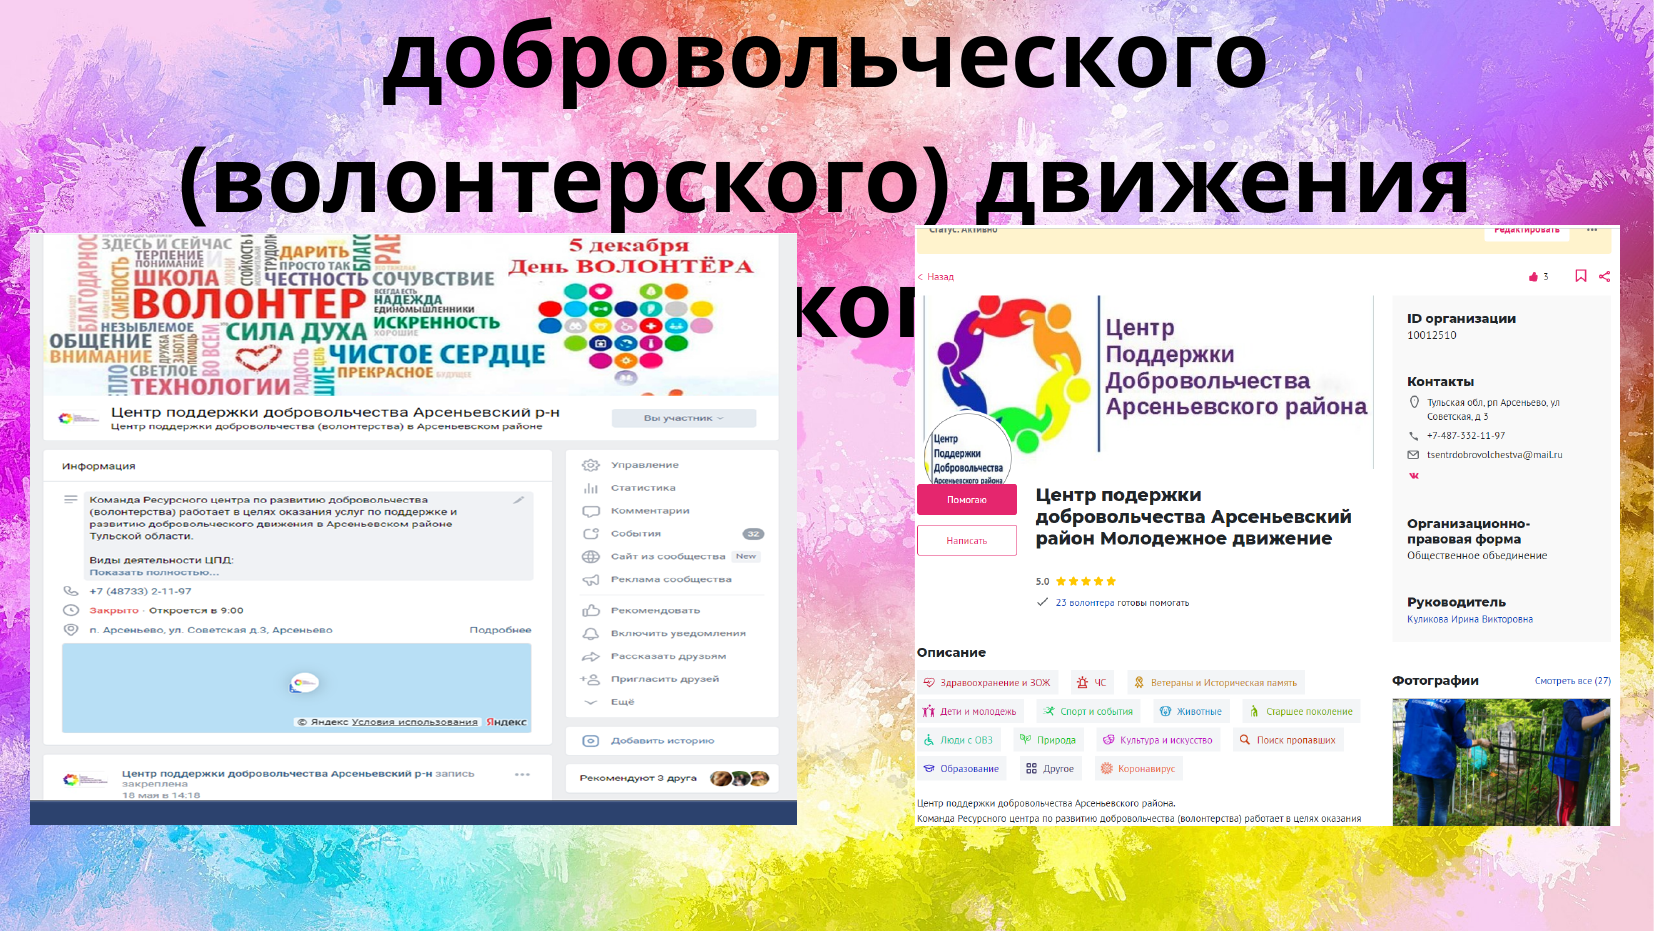

# Центр развития добровольческого (волонтерского) движения Арсеньевского района